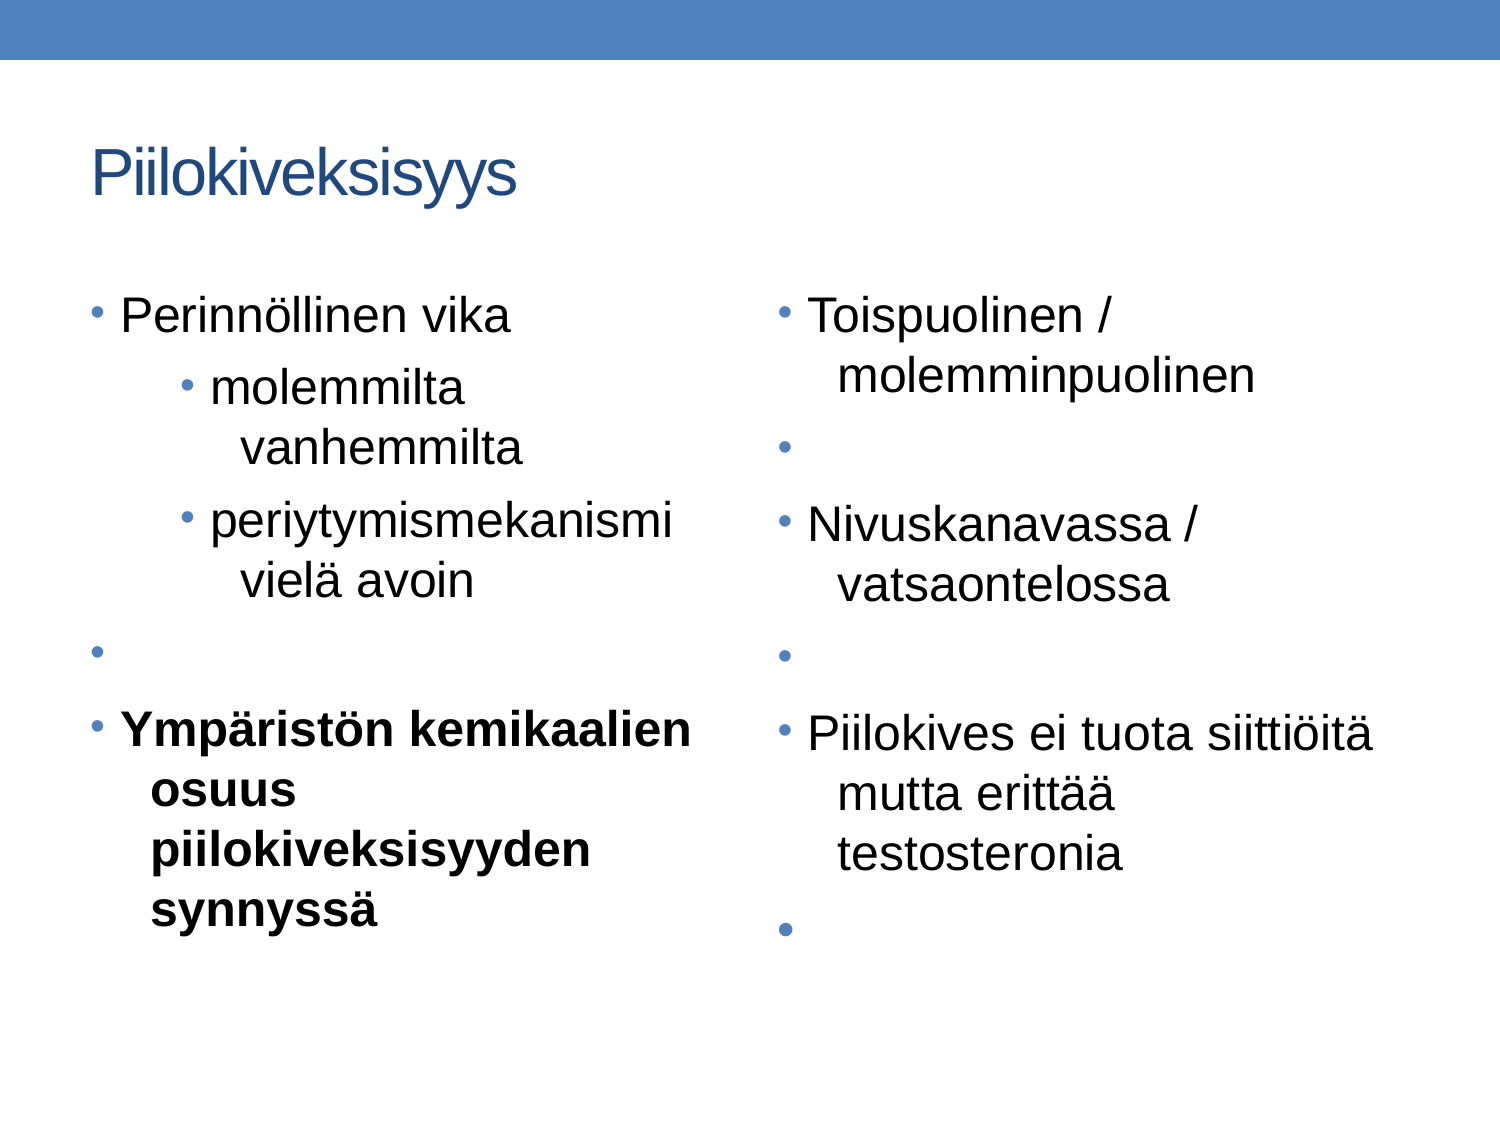

# Piilokiveksisyys
Perinnöllinen vika
molemmilta vanhemmilta
periytymismekanismi vielä avoin
Ympäristön kemikaalien osuus piilokiveksisyyden synnyssä
Toispuolinen / molemminpuolinen
Nivuskanavassa / vatsaontelossa
Piilokives ei tuota siittiöitä mutta erittää testosteronia